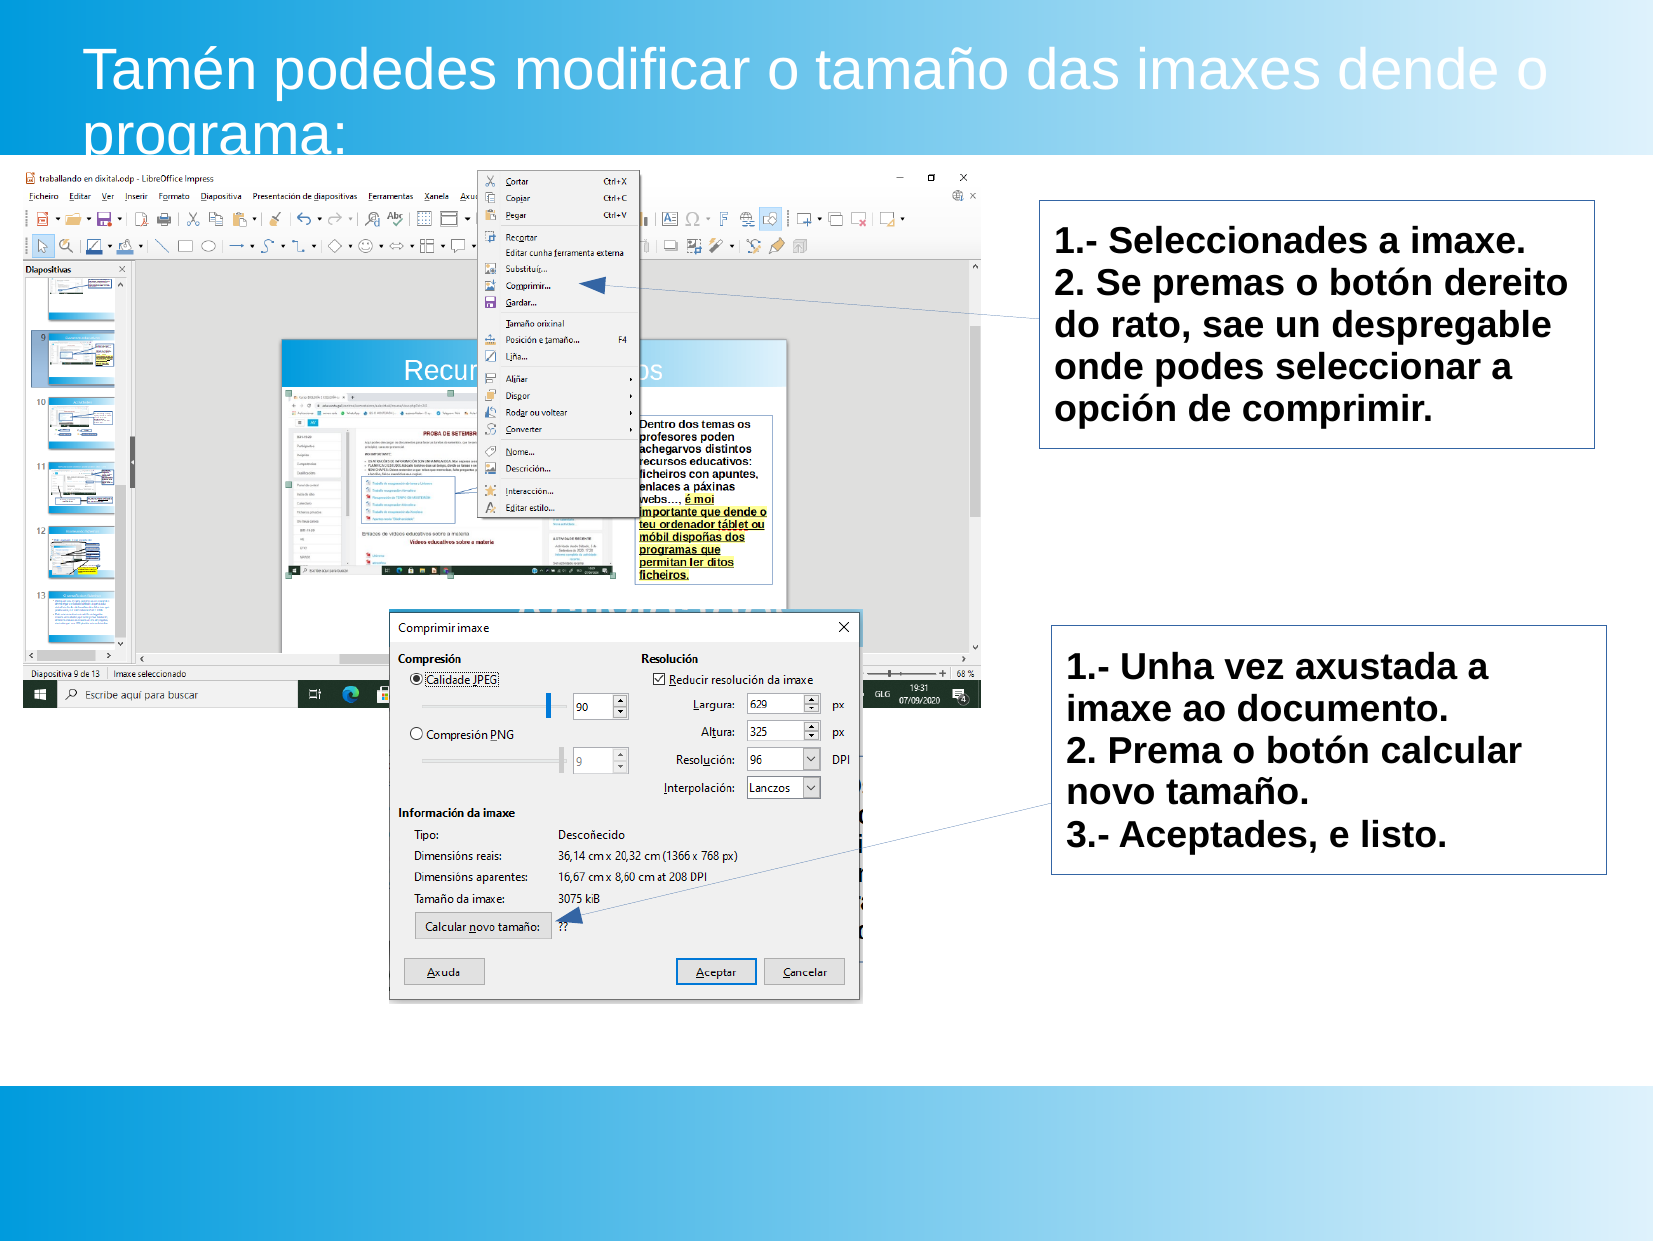

# Tamén podedes modificar o tamaño das imaxes dende o programa:
1.- Seleccionades a imaxe.
2. Se premas o botón dereito do rato, sae un despregable onde podes seleccionar a opción de comprimir.
1.- Unha vez axustada a imaxe ao documento.
2. Prema o botón calcular novo tamaño.
3.- Aceptades, e listo.